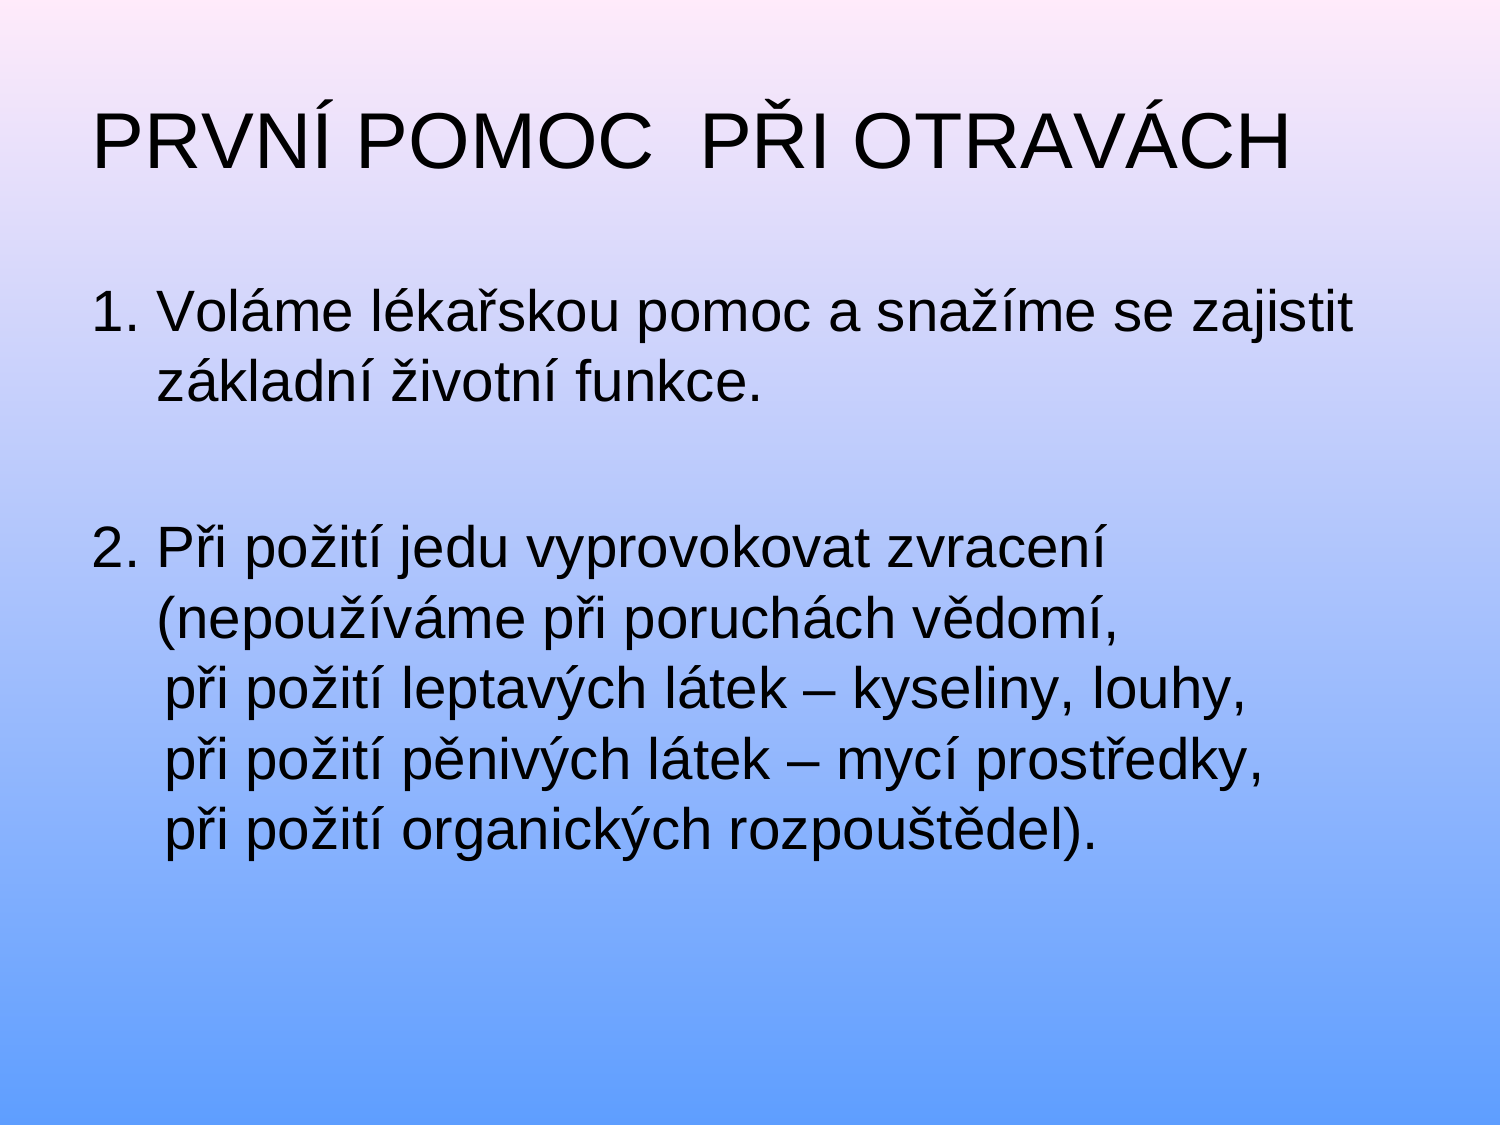

# PRVNÍ POMOC PŘI OTRAVÁCH
1. Voláme lékařskou pomoc a snažíme se zajistit
 základní životní funkce.
2. Při požití jedu vyprovokovat zvracení
 (nepoužíváme při poruchách vědomí,
	 při požití leptavých látek – kyseliny, louhy,
	 při požití pěnivých látek – mycí prostředky,
	 při požití organických rozpouštědel).